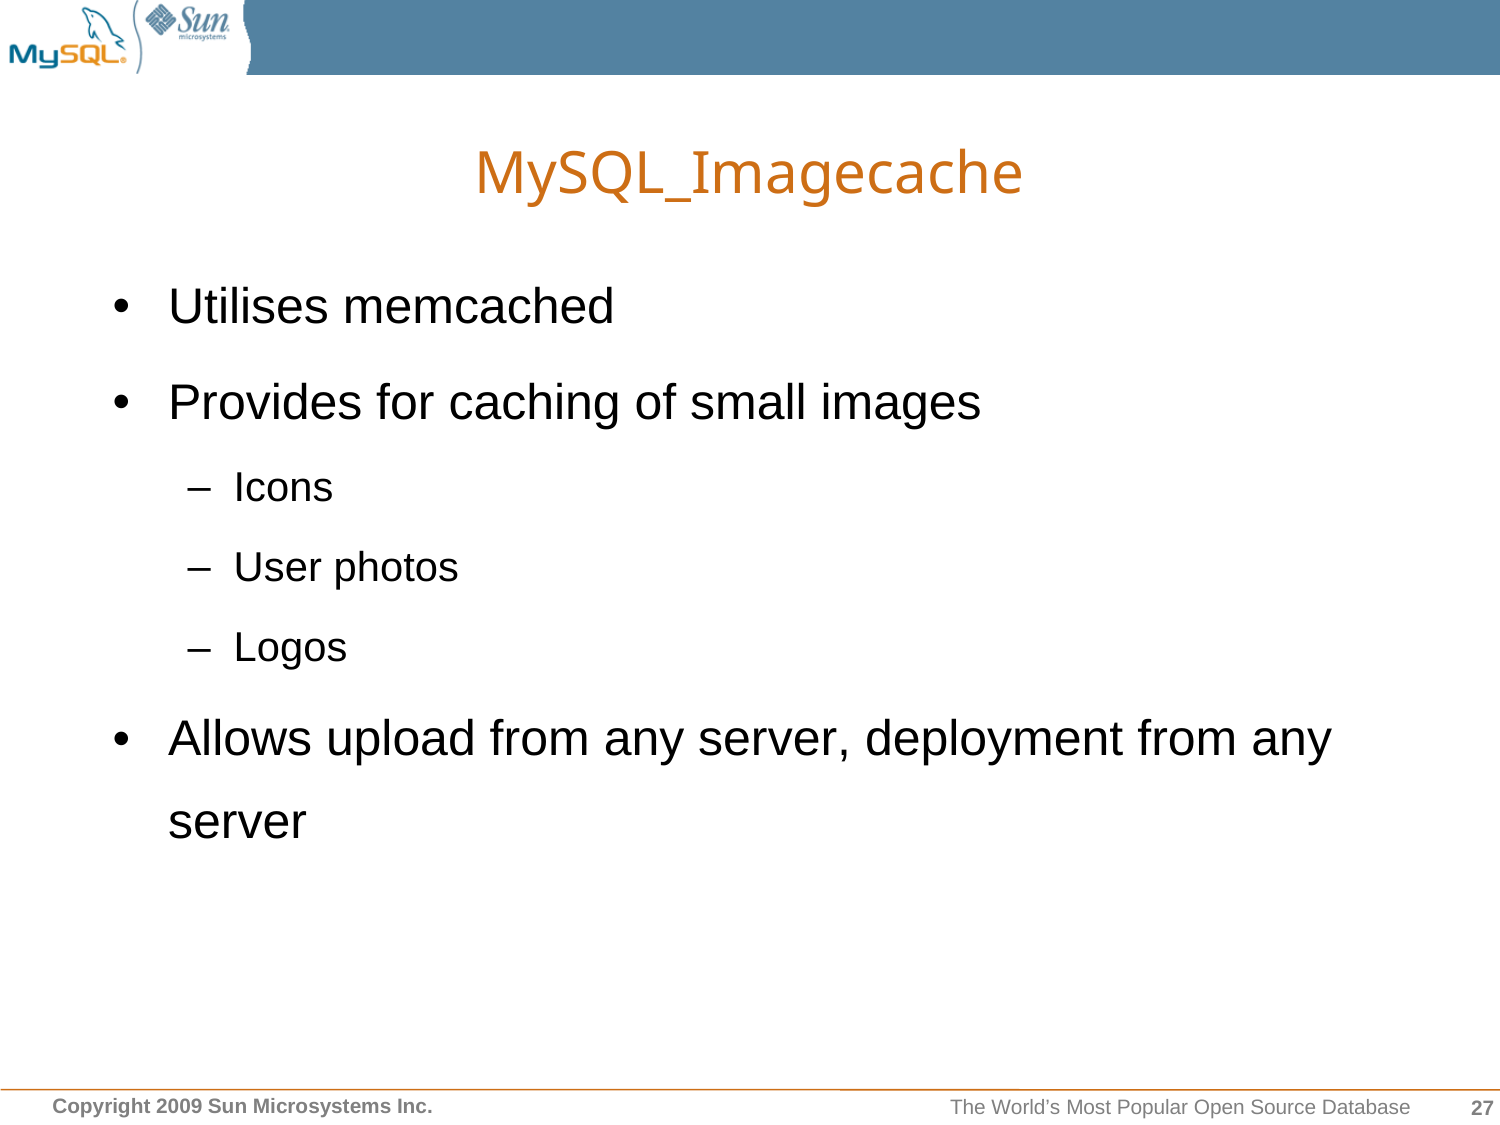

# MySQL_Imagecache
Utilises memcached
Provides for caching of small images
Icons
User photos
Logos
Allows upload from any server, deployment from any server